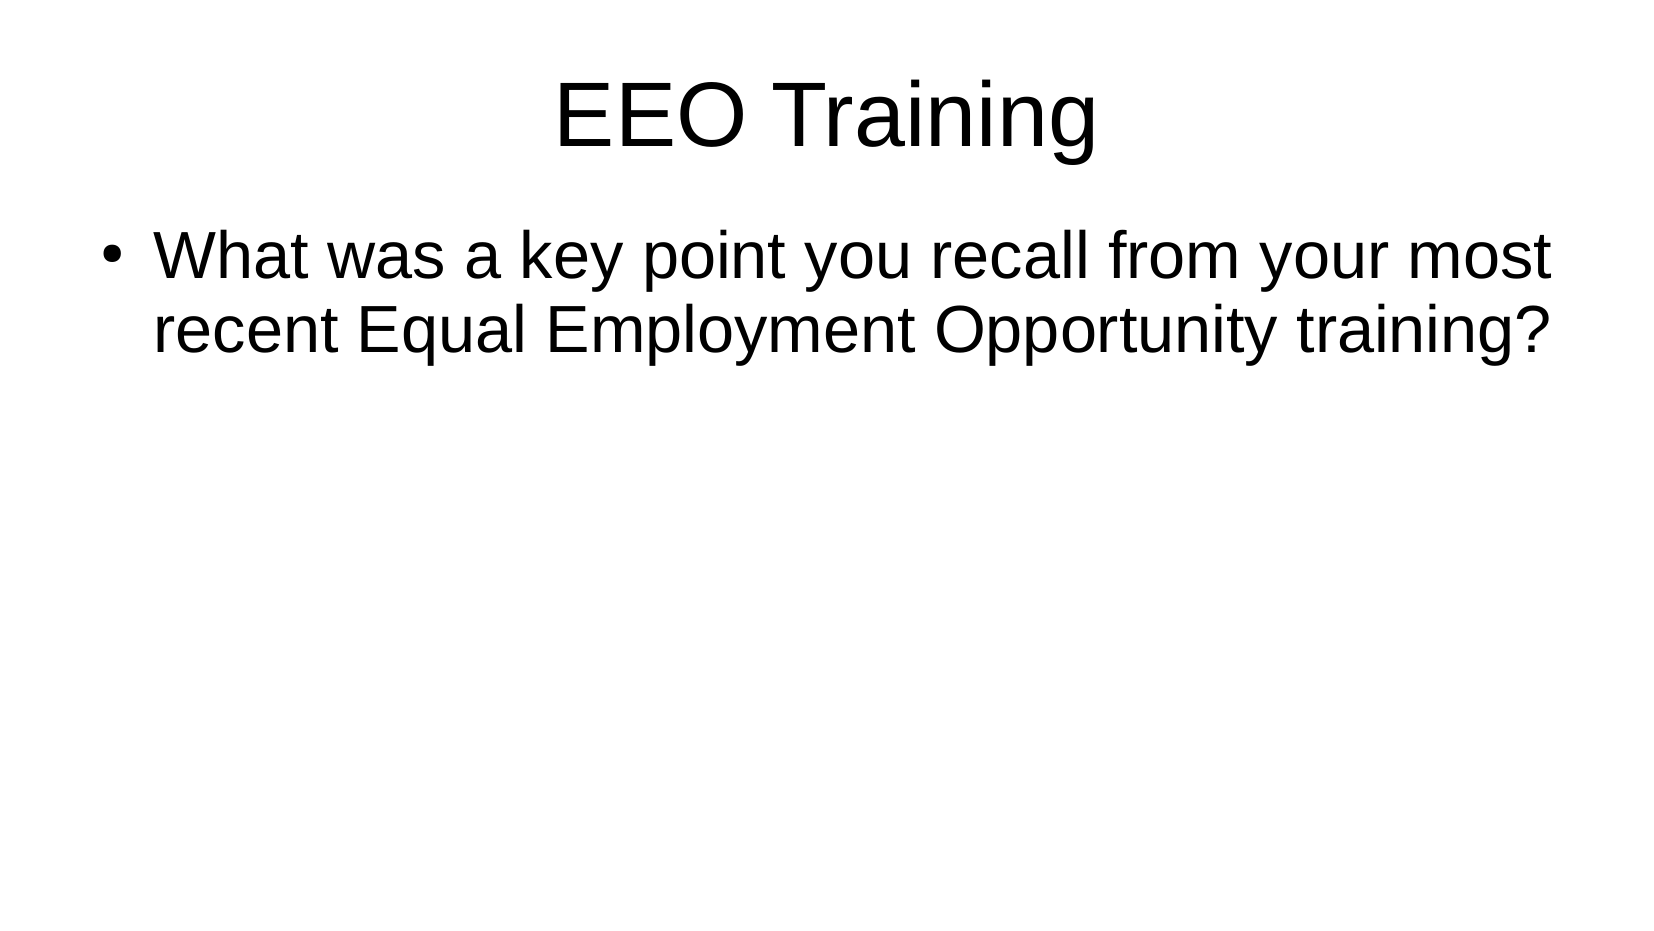

# EEO Training
What was a key point you recall from your most recent Equal Employment Opportunity training?